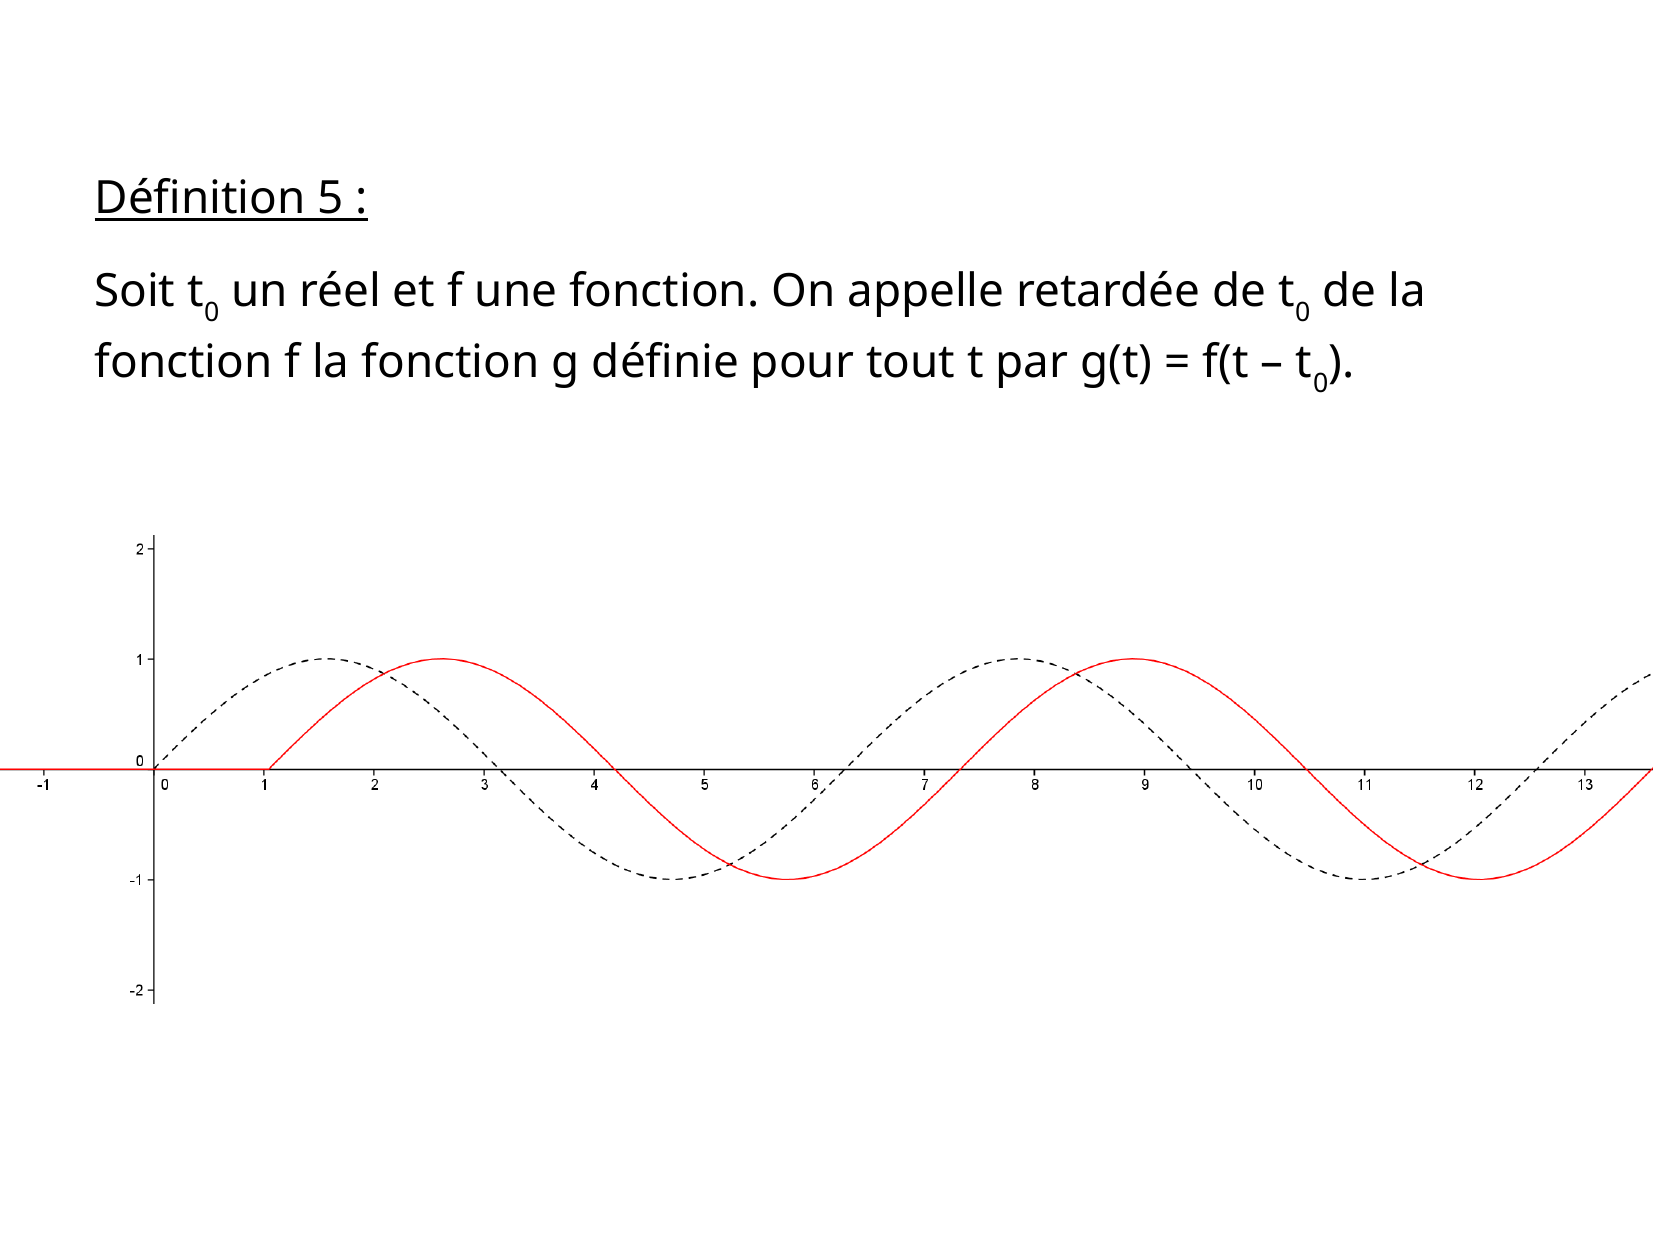

# Définition 5 :
Soit t0 un réel et f une fonction. On appelle retardée de t0 de la fonction f la fonction g définie pour tout t par g(t) = f(t – t0).